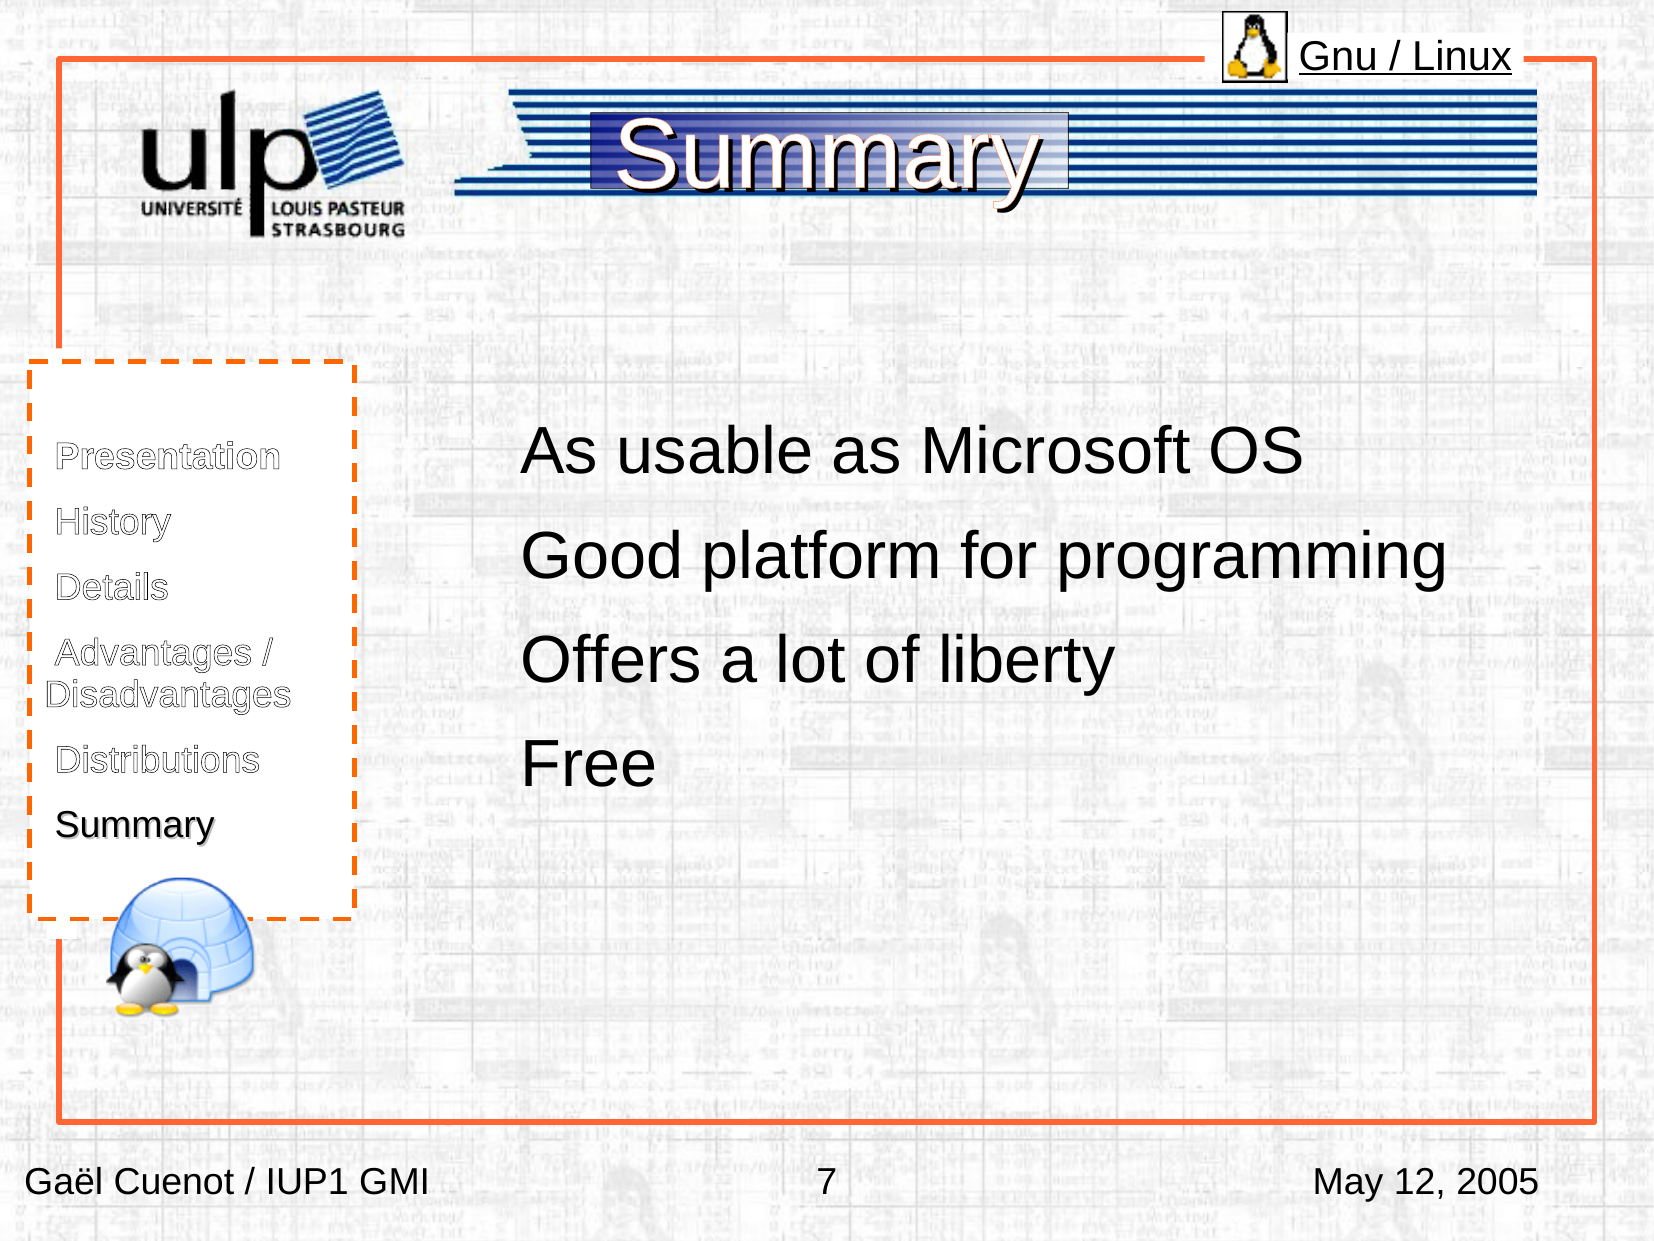

Gnu / Linux
Summary
 Presentation
 History
 Details
 Advantages / Disadvantages
 Distributions
 Summary
# As usable as Microsoft OS
 Good platform for programming
 Offers a lot of liberty
 Free
Gaël Cuenot / IUP1 GMI
May 12, 2005